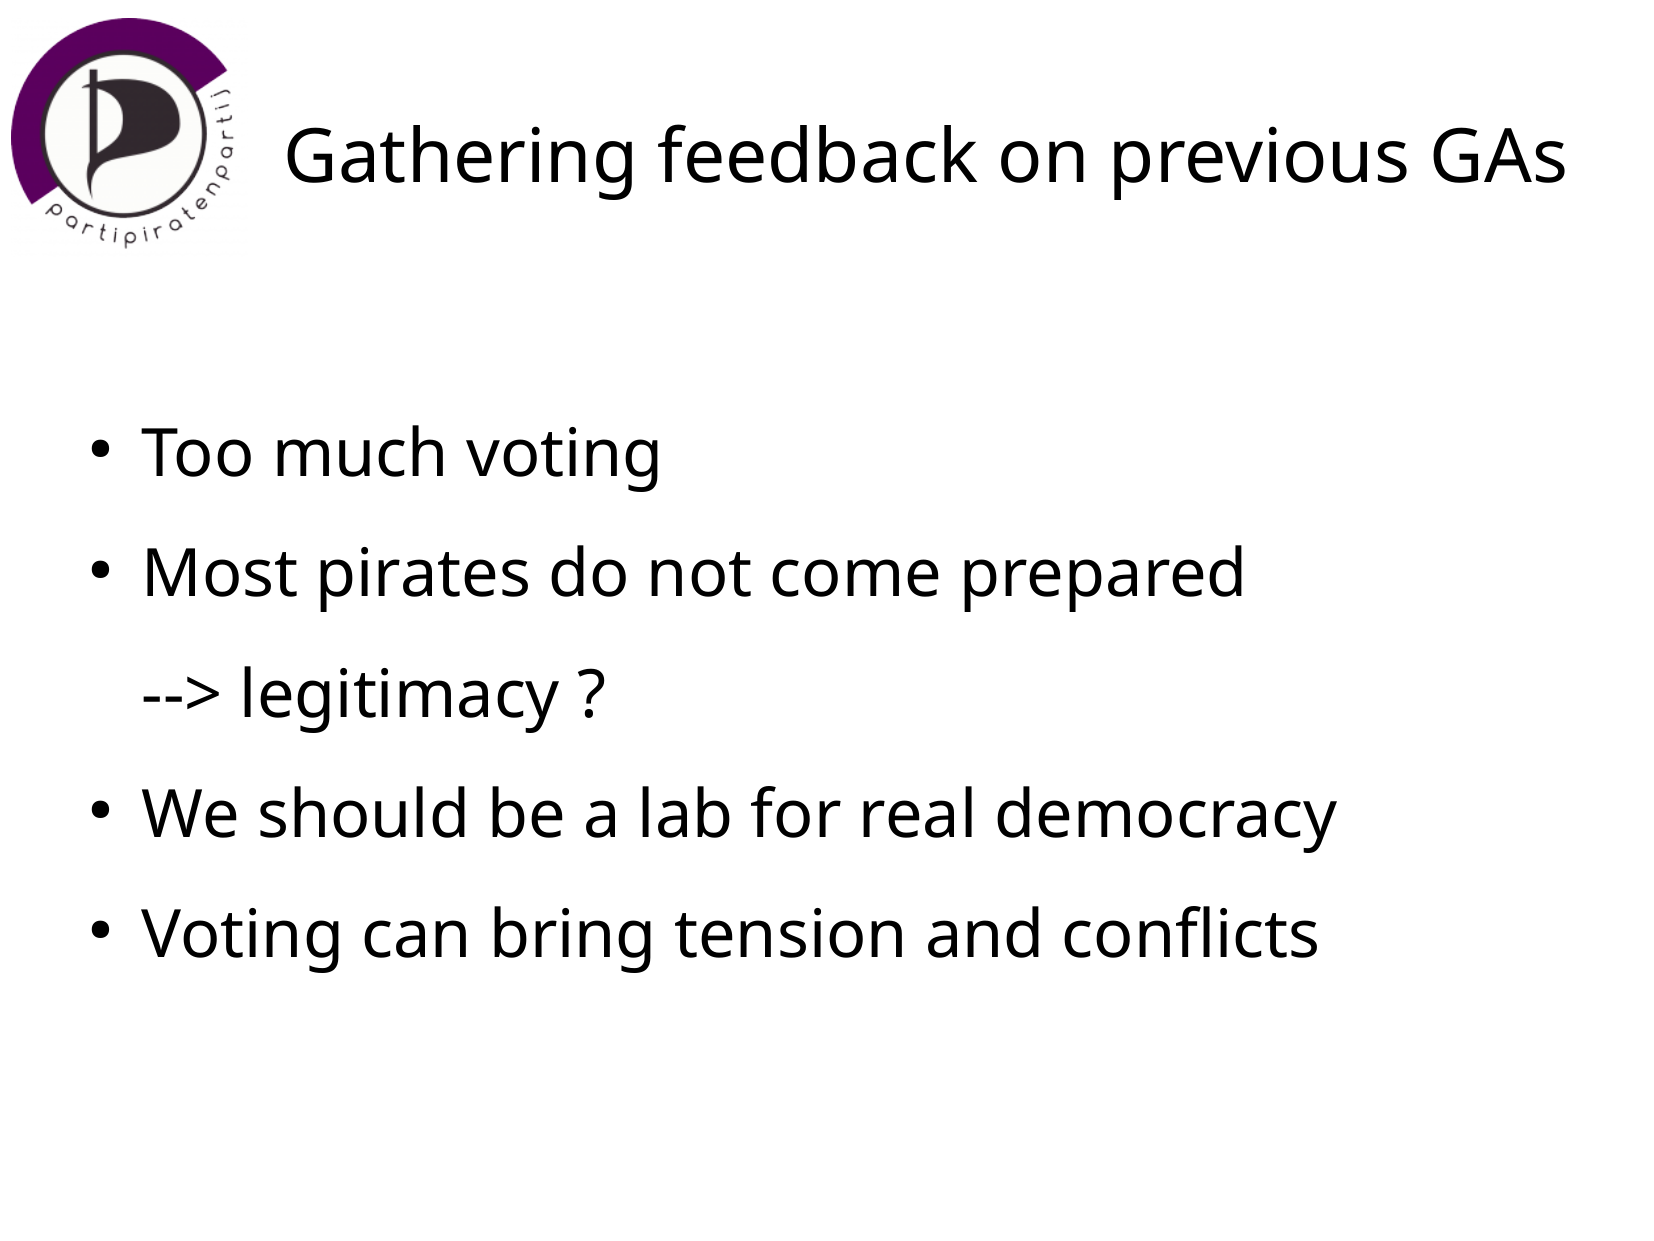

# Gathering feedback on previous GAs
Too much voting
Most pirates do not come prepared
--> legitimacy ?
We should be a lab for real democracy
Voting can bring tension and conflicts